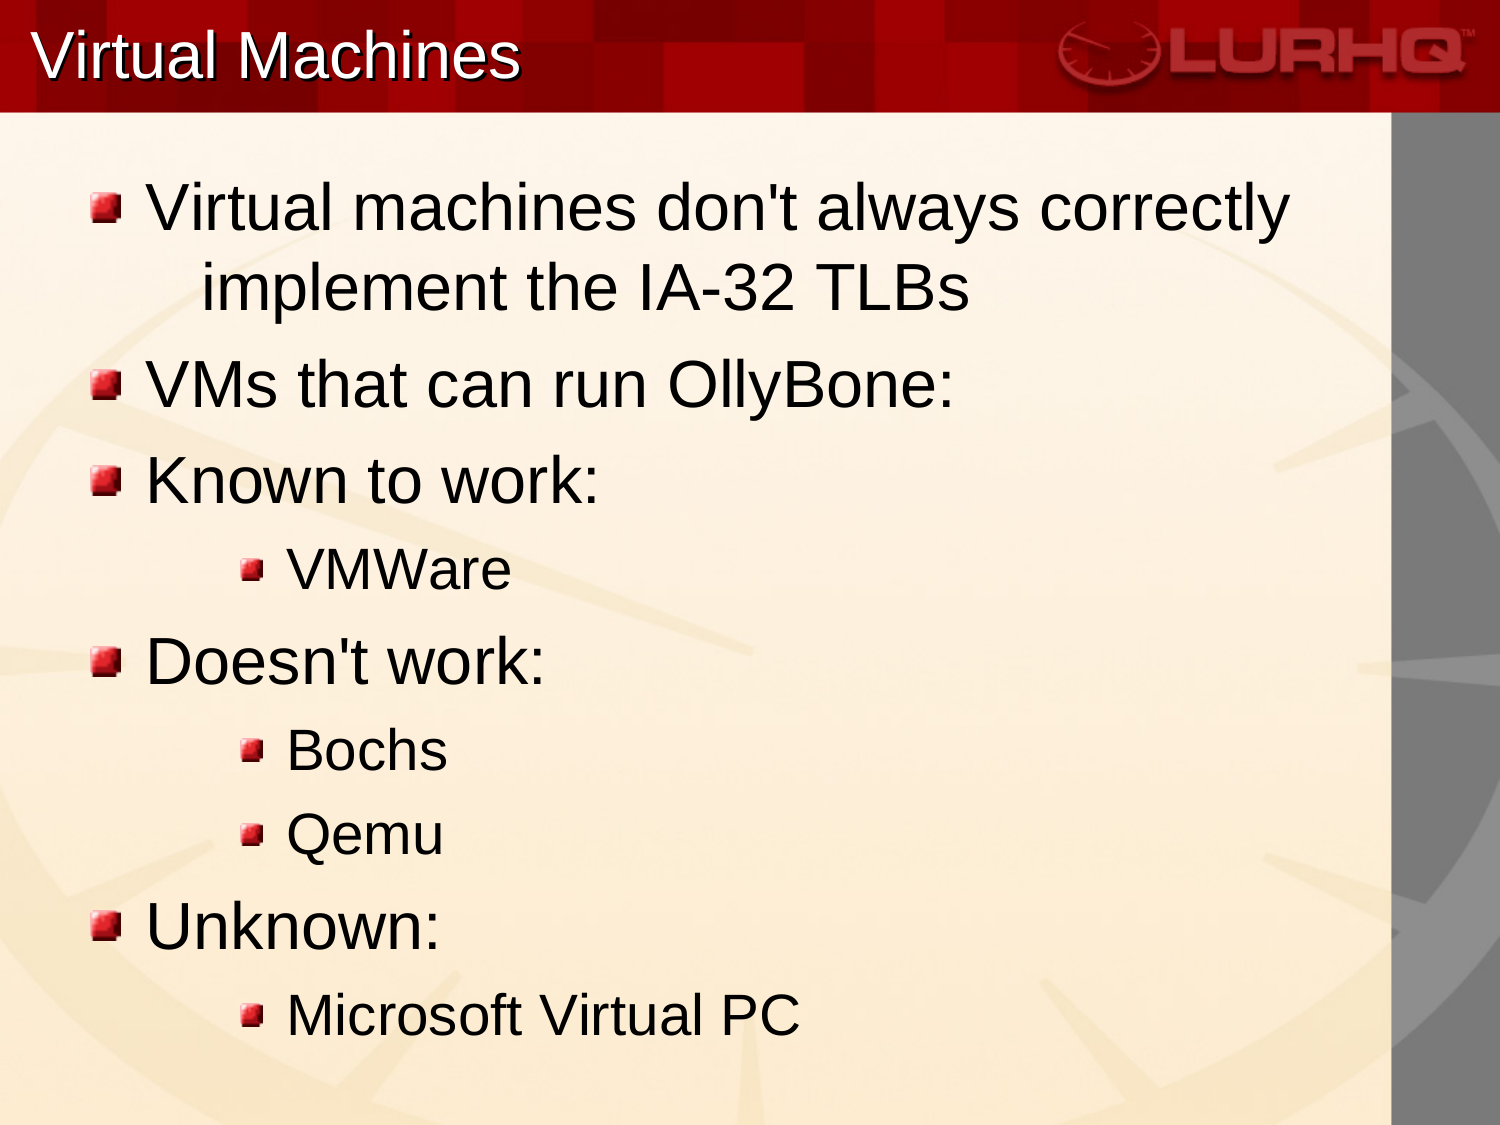

# Virtual Machines
Virtual machines don't always correctly implement the IA-32 TLBs
VMs that can run OllyBone:
Known to work:
VMWare
Doesn't work:
Bochs
Qemu
Unknown:
Microsoft Virtual PC